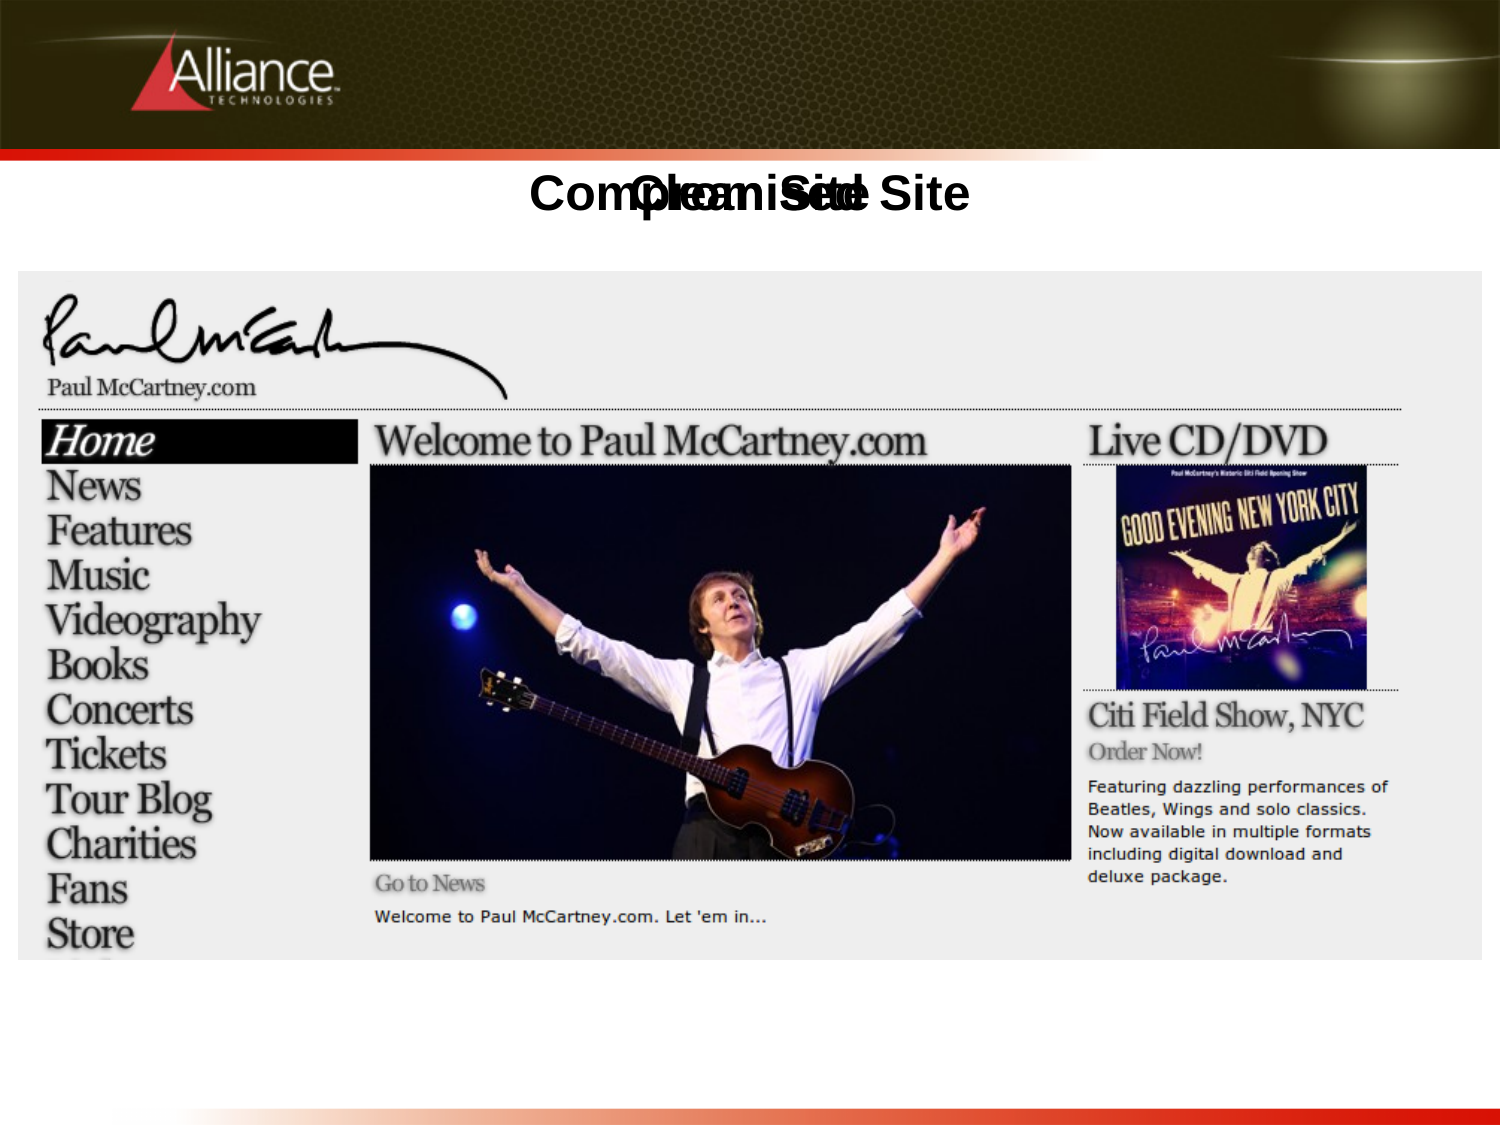

Compromised Site
Clean Site
So what does a compromised site look like?